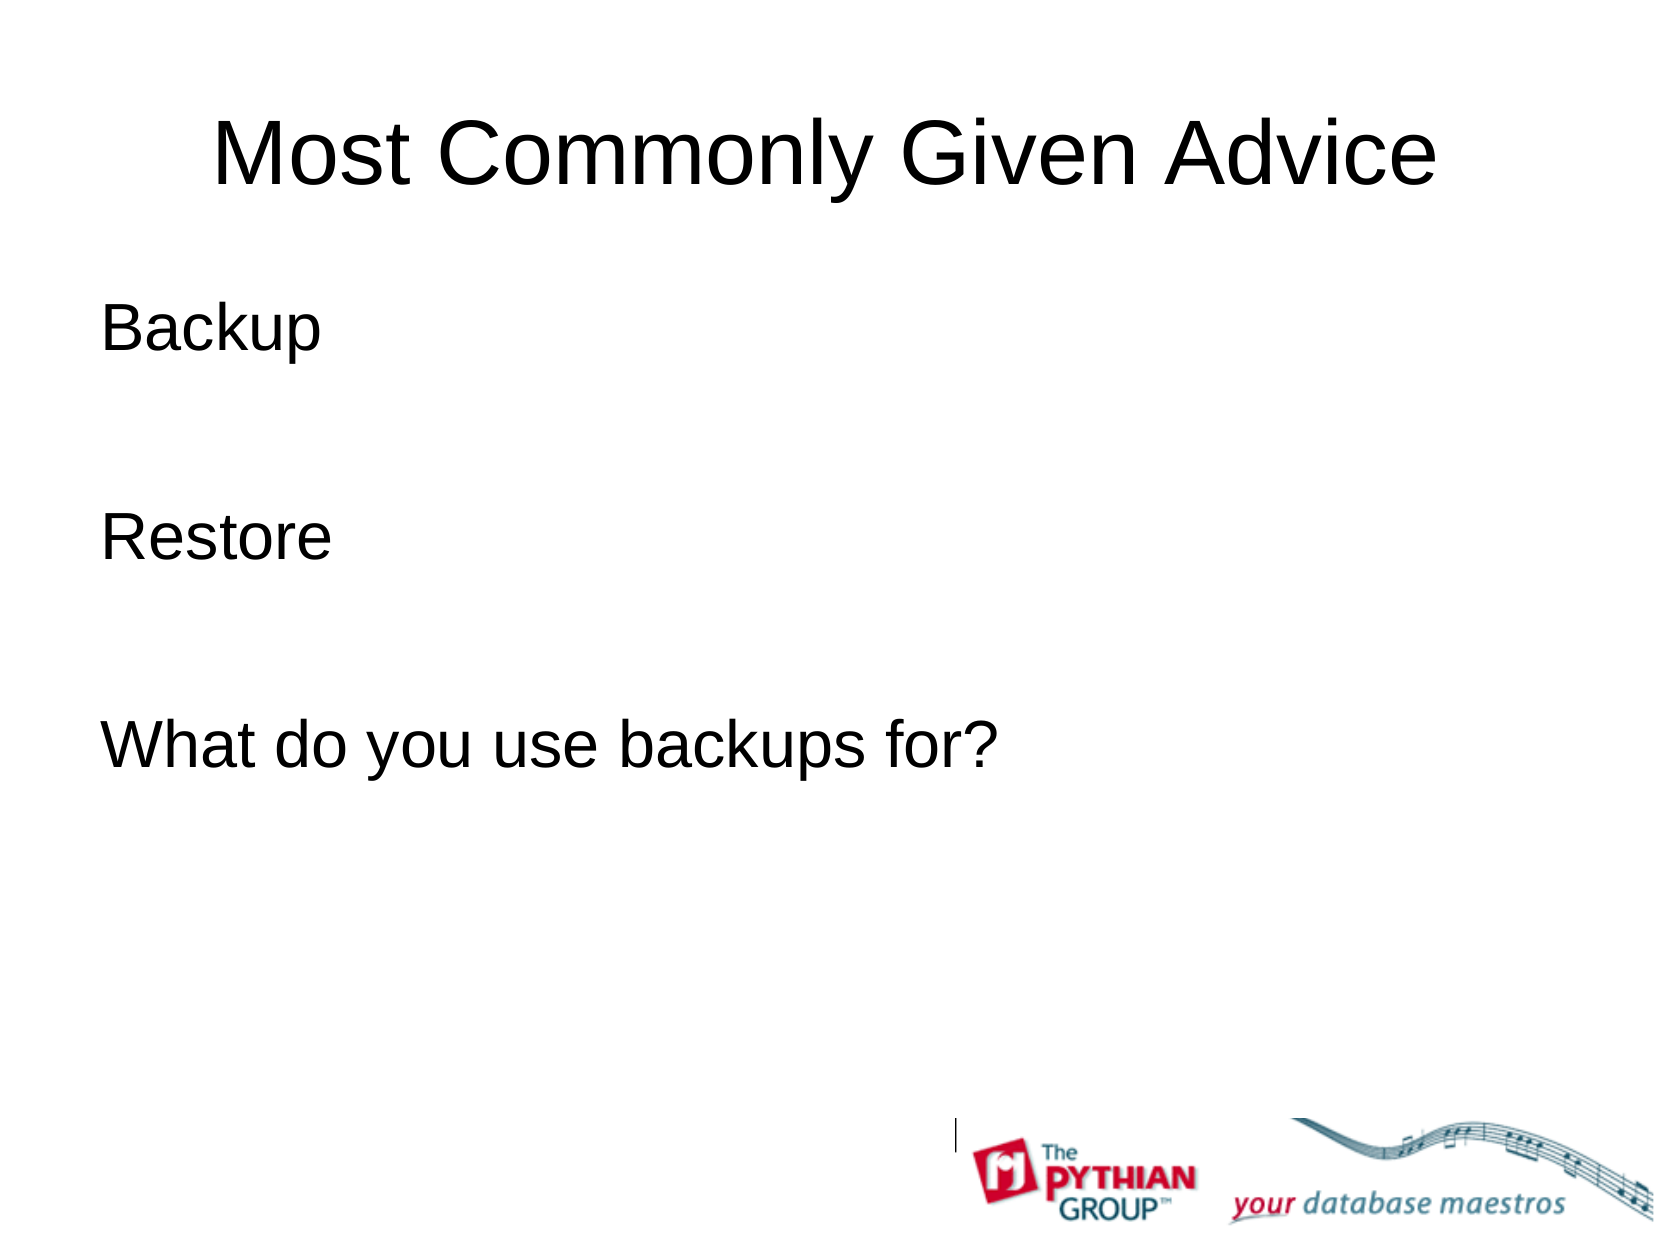

# Most Commonly Given Advice
Backup
Restore
What do you use backups for?